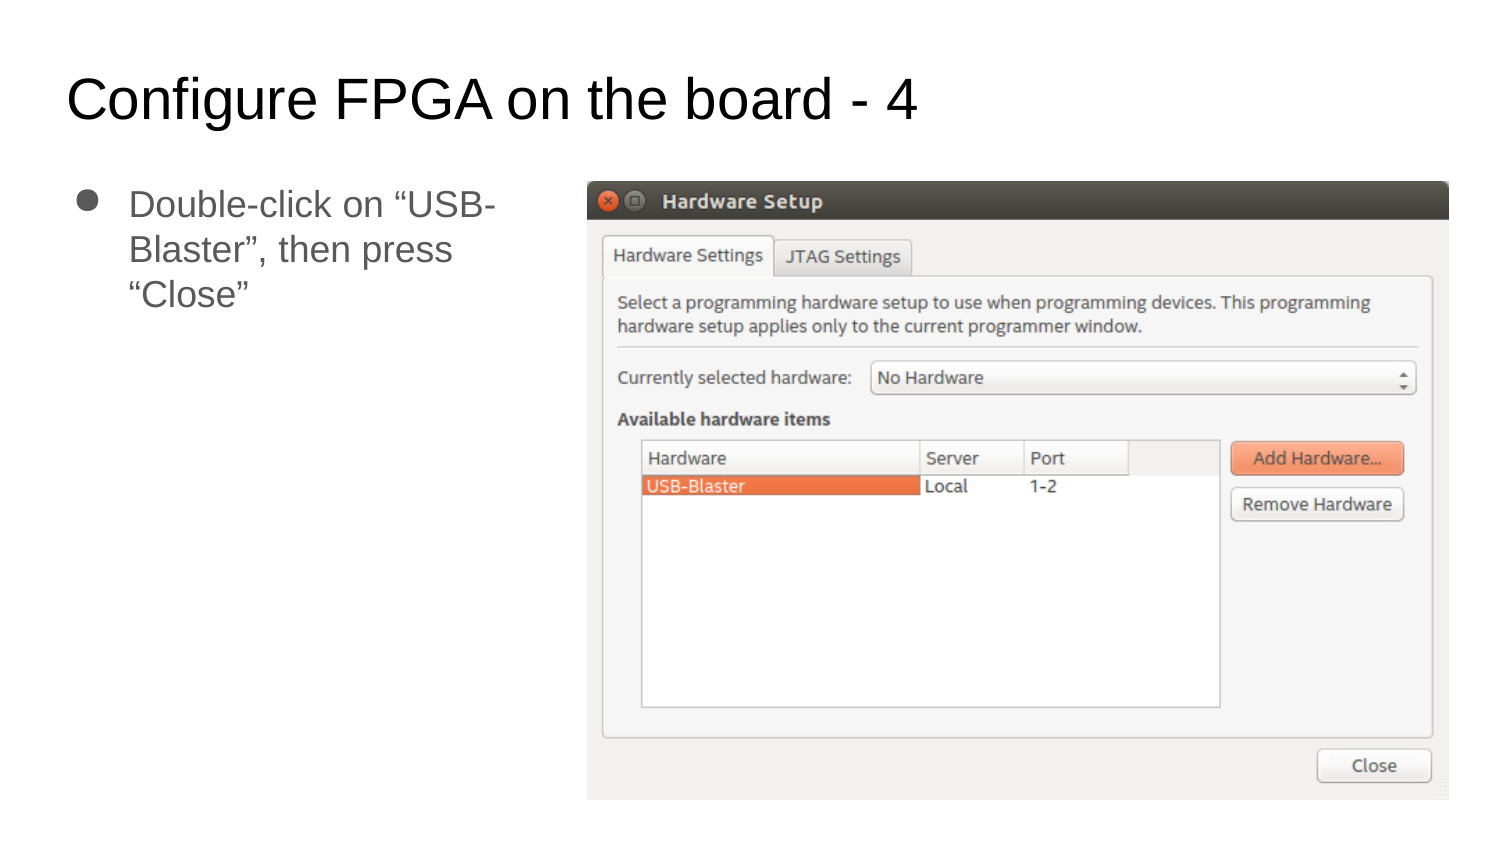

# Configure FPGA on the board - 4
Double-click on “USB-Blaster”, then press “Close”